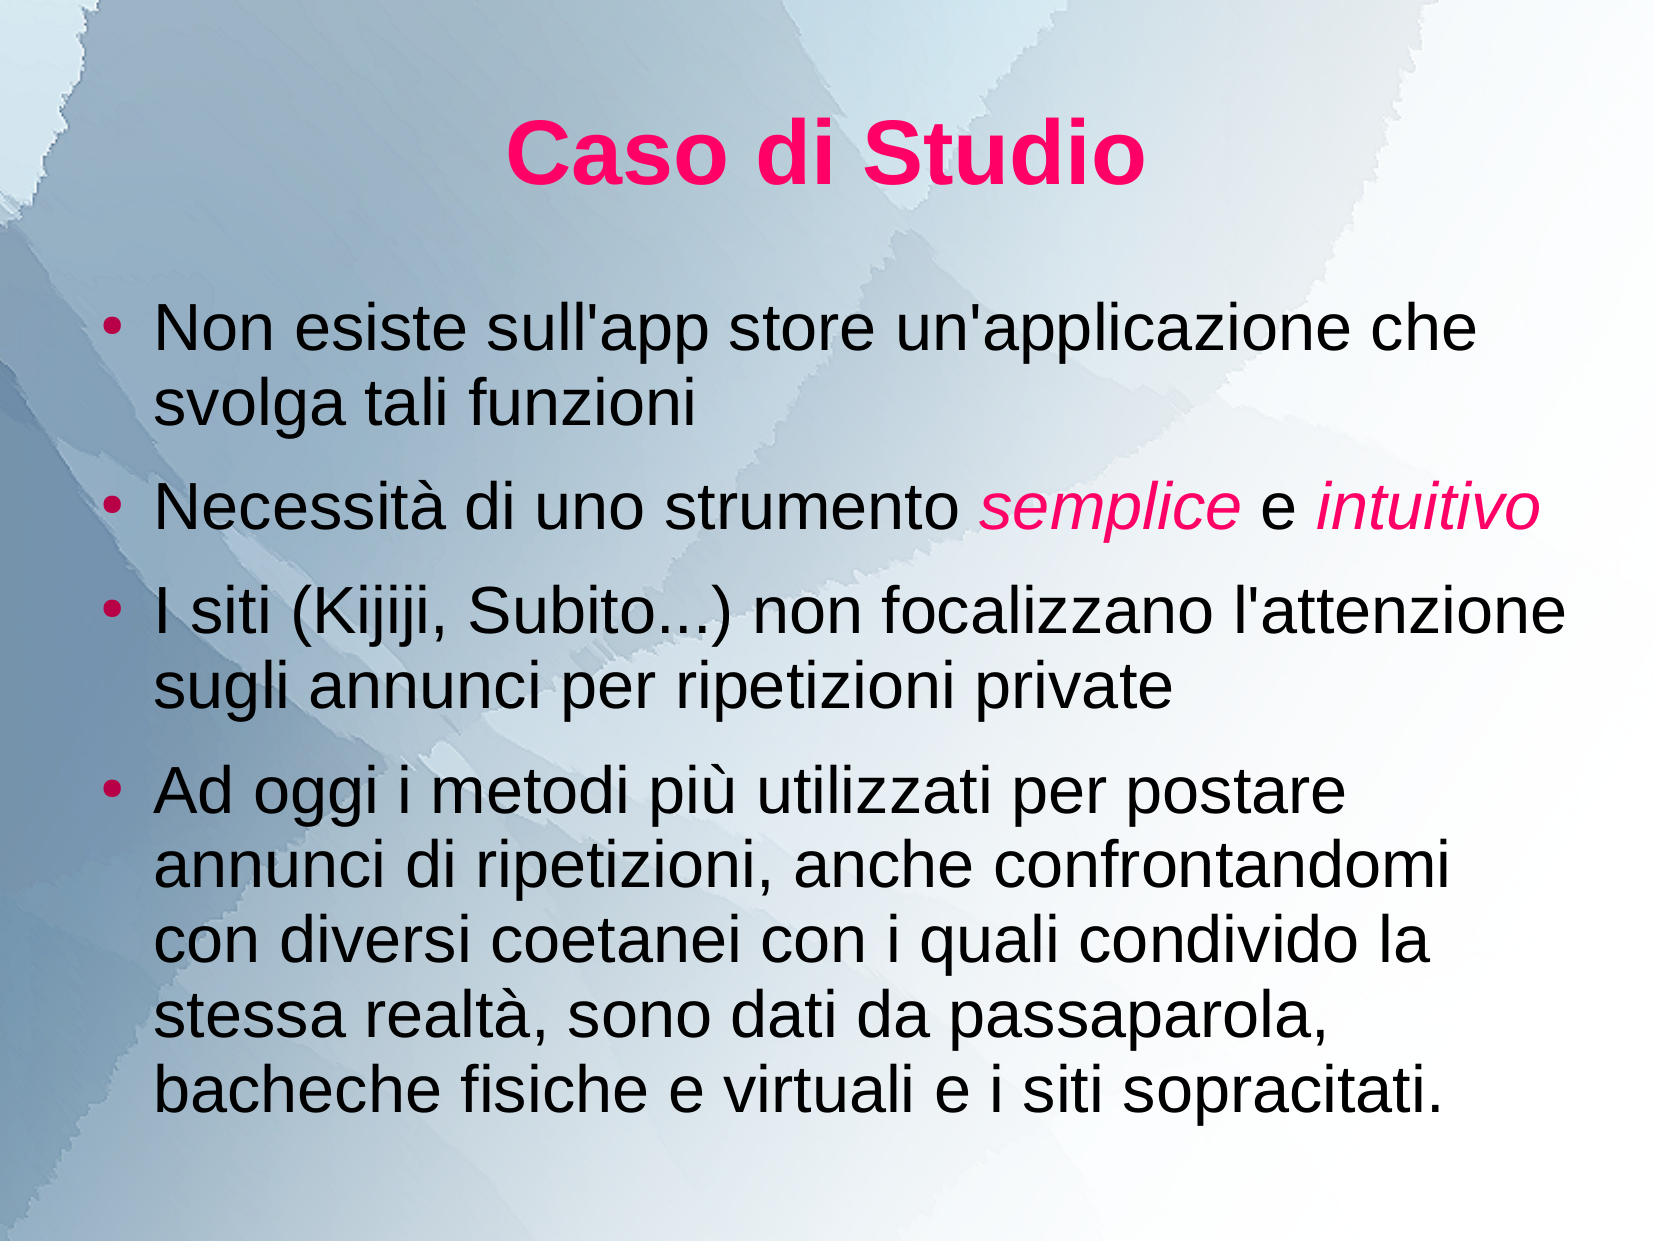

# Caso di Studio
Non esiste sull'app store un'applicazione che svolga tali funzioni
Necessità di uno strumento semplice e intuitivo
I siti (Kijiji, Subito...) non focalizzano l'attenzione sugli annunci per ripetizioni private
Ad oggi i metodi più utilizzati per postare annunci di ripetizioni, anche confrontandomi con diversi coetanei con i quali condivido la stessa realtà, sono dati da passaparola, bacheche fisiche e virtuali e i siti sopracitati.